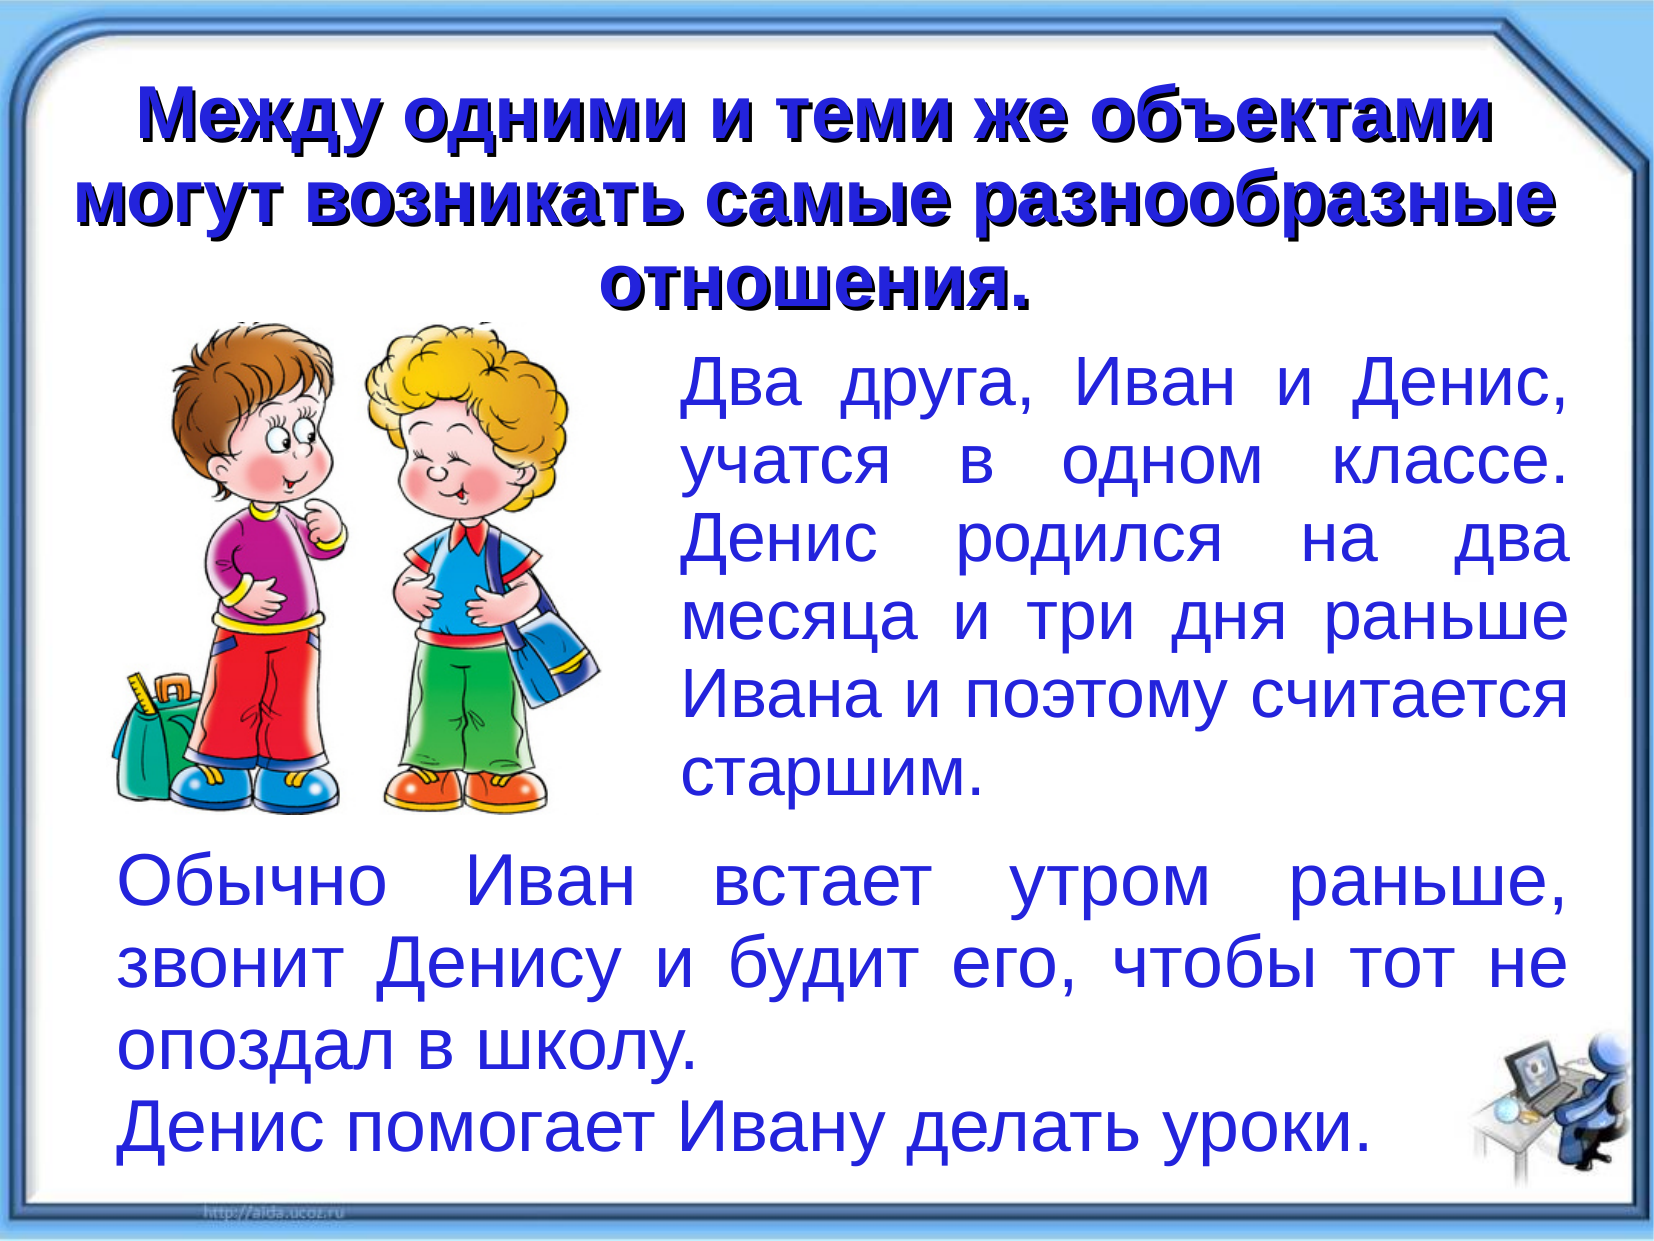

# Между одними и теми же объектами могут возникать самые разнообразные отношения.
Два друга, Иван и Денис, учатся в одном классе. Денис родился на два месяца и три дня раньше Ивана и поэтому считается старшим.
Обычно Иван встает утром раньше, звонит Денису и будит его, чтобы тот не опоздал в школу.
Денис помогает Ивану делать уроки.